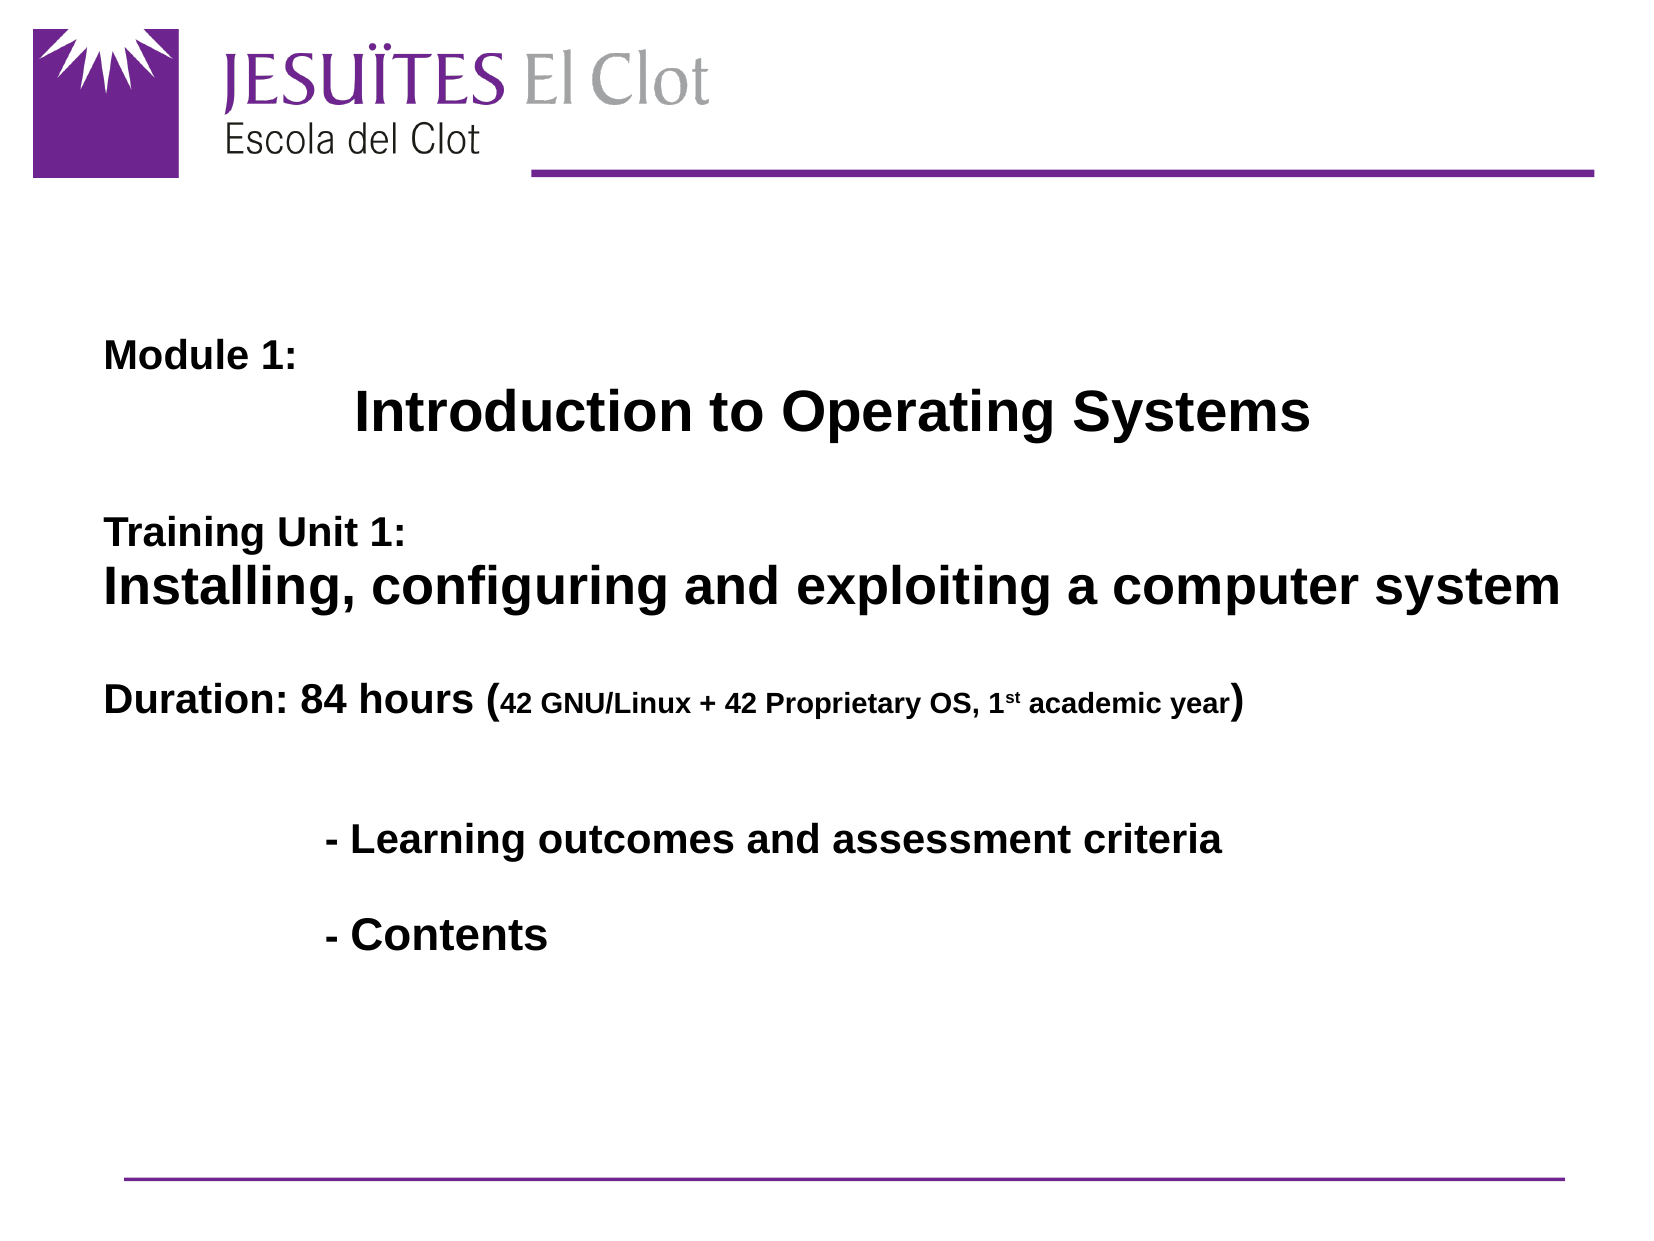

Module 1:
Introduction to Operating Systems
Training Unit 1:
Installing, configuring and exploiting a computer system
Duration: 84 hours (42 GNU/Linux + 42 Proprietary OS, 1st academic year)
			- Learning outcomes and assessment criteria
			- Contents